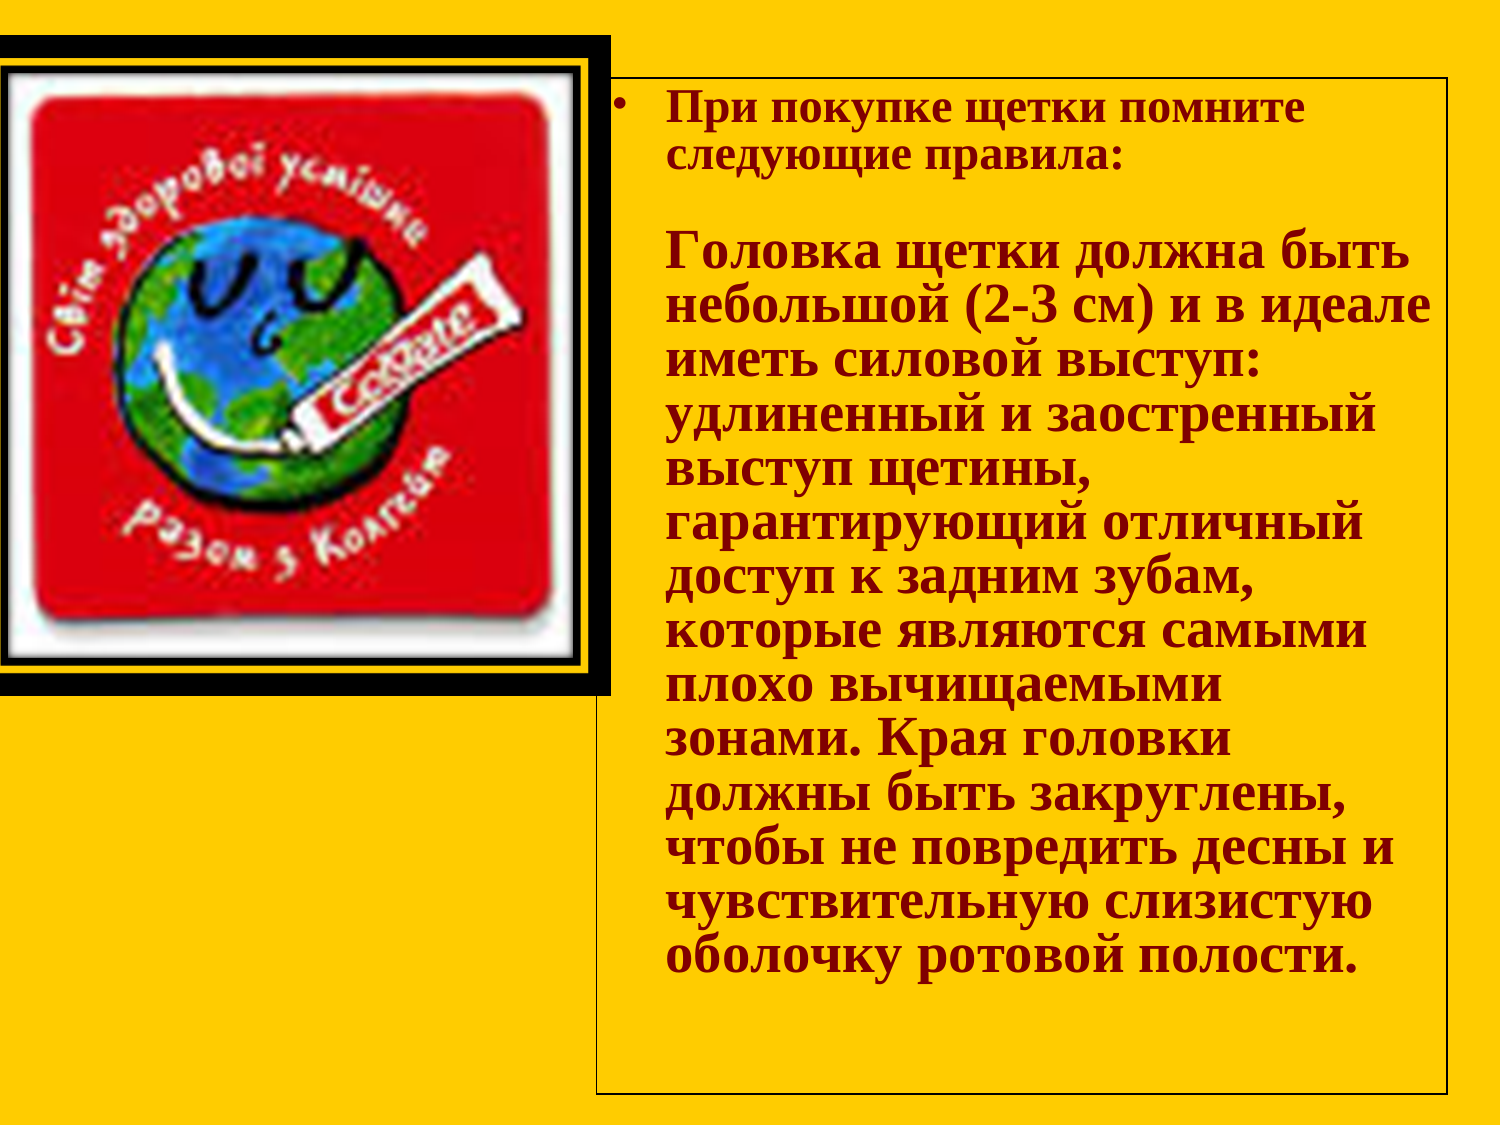

# При покупке щетки помните следующие правила: Головка щетки должна быть небольшой (2-3 см) и в идеале иметь силовой выступ: удлиненный и заостренный выступ щетины, гарантирующий отличный доступ к задним зубам, которые являются самыми плохо вычищаемыми зонами. Края головки должны быть закруглены, чтобы не повредить десны и чувствительную слизистую оболочку ротовой полости.